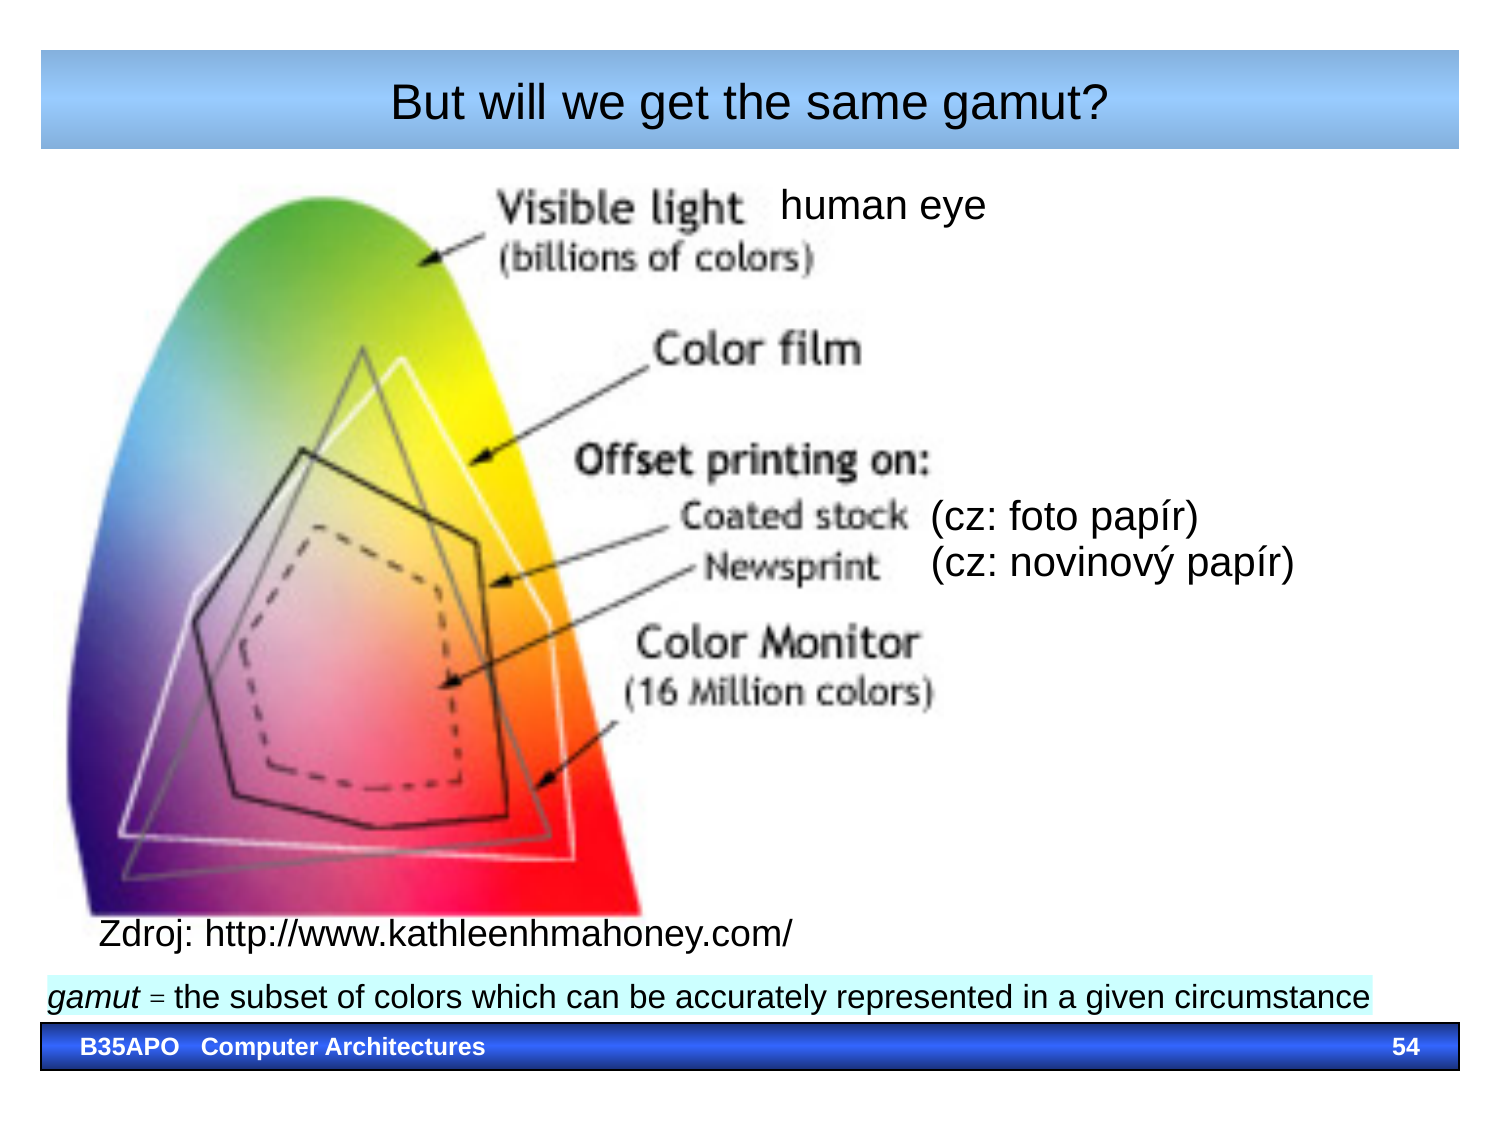

# But will we get the same gamut?
human eye
(cz: foto papír)
(cz: novinový papír)
Zdroj: www.graphiccomm.com/
Zdroj: http://www.kathleenhmahoney.com/
gamut = the subset of colors which can be accurately represented in a given circumstance
B35APO Computer Architectures